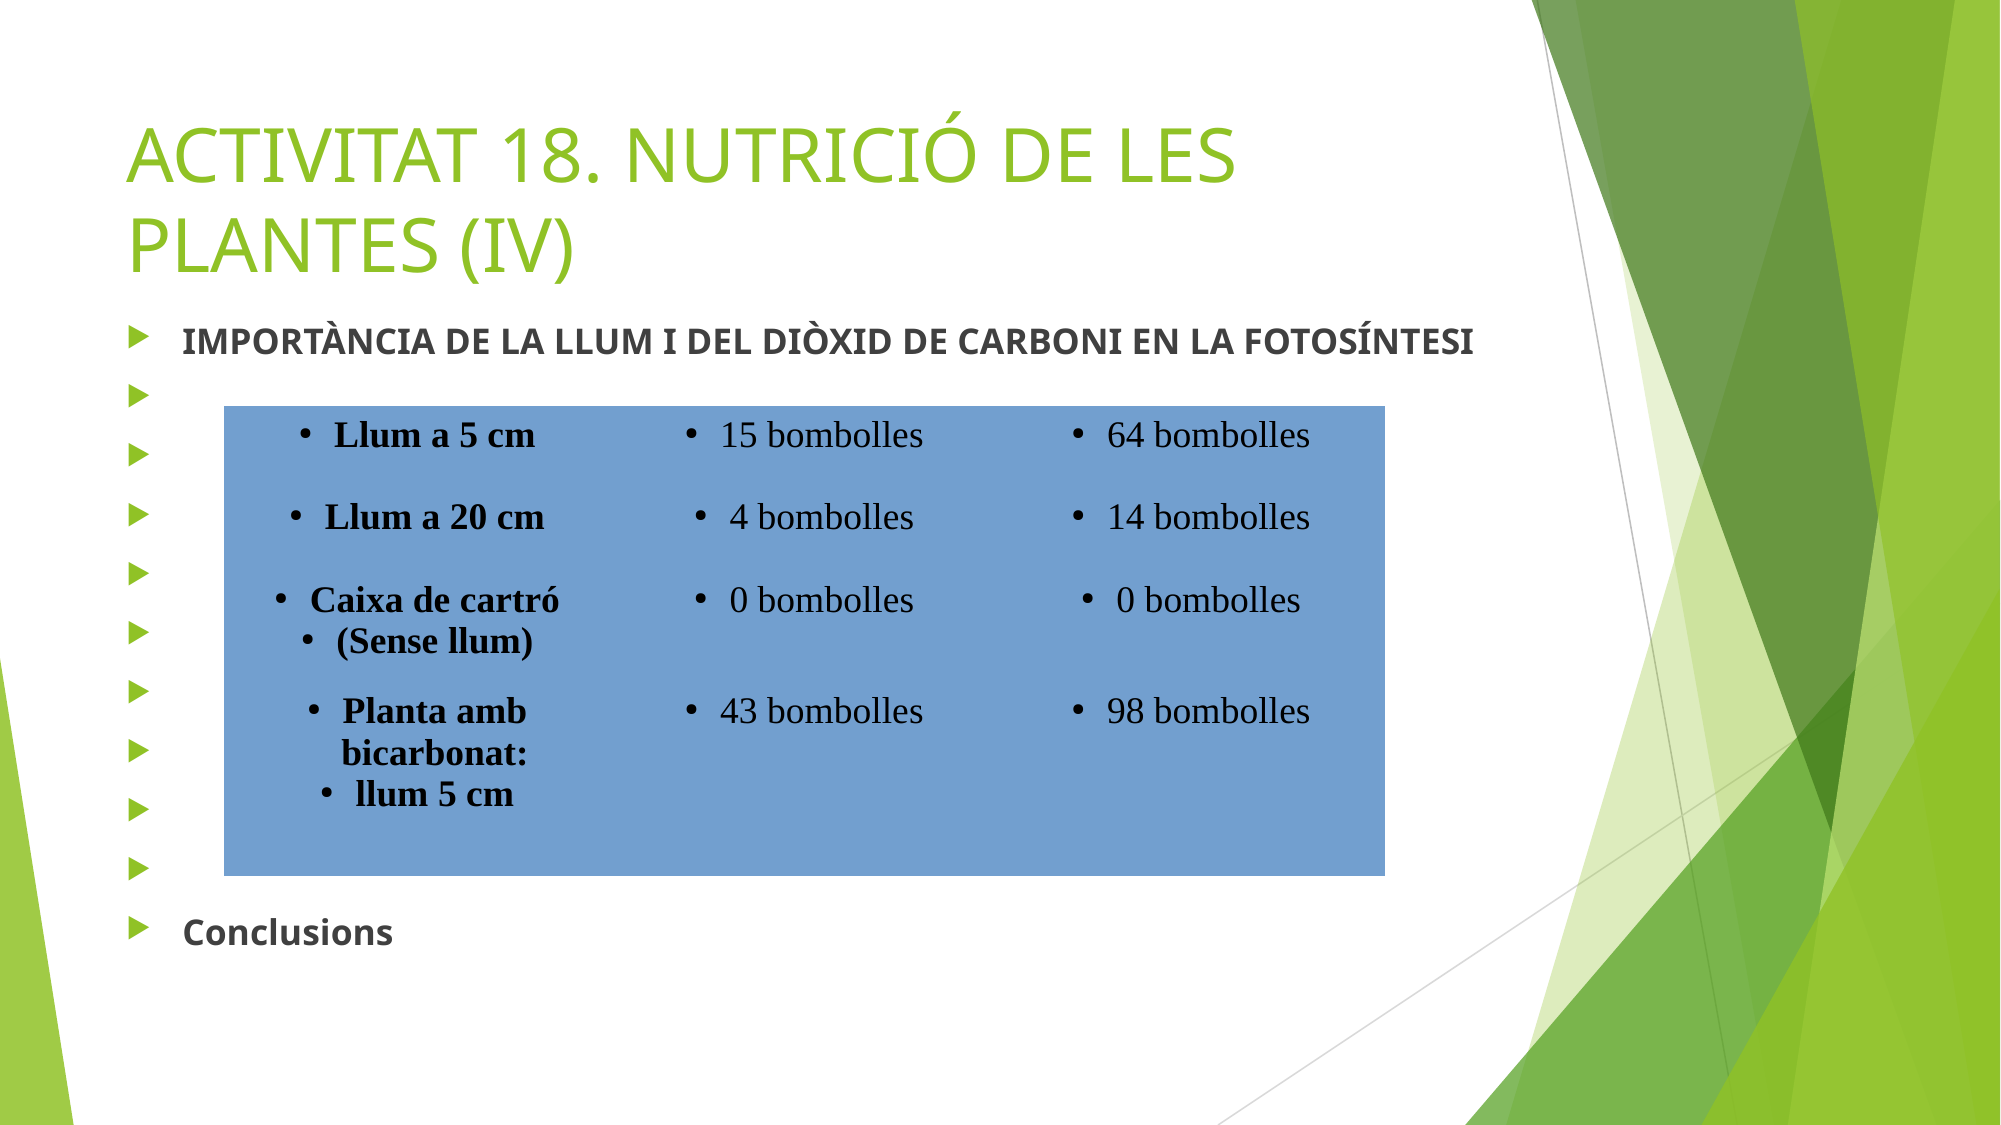

# ACTIVITAT 18. NUTRICIÓ DE LES PLANTES (IV)
IMPORTÀNCIA DE LA LLUM I DEL DIÒXID DE CARBONI EN LA FOTOSÍNTESI
Conclusions
| Llum a 5 cm | 15 bombolles | 64 bombolles |
| --- | --- | --- |
| Llum a 20 cm | 4 bombolles | 14 bombolles |
| Caixa de cartró (Sense llum) | 0 bombolles | 0 bombolles |
| Planta amb bicarbonat: llum 5 cm | 43 bombolles | 98 bombolles |